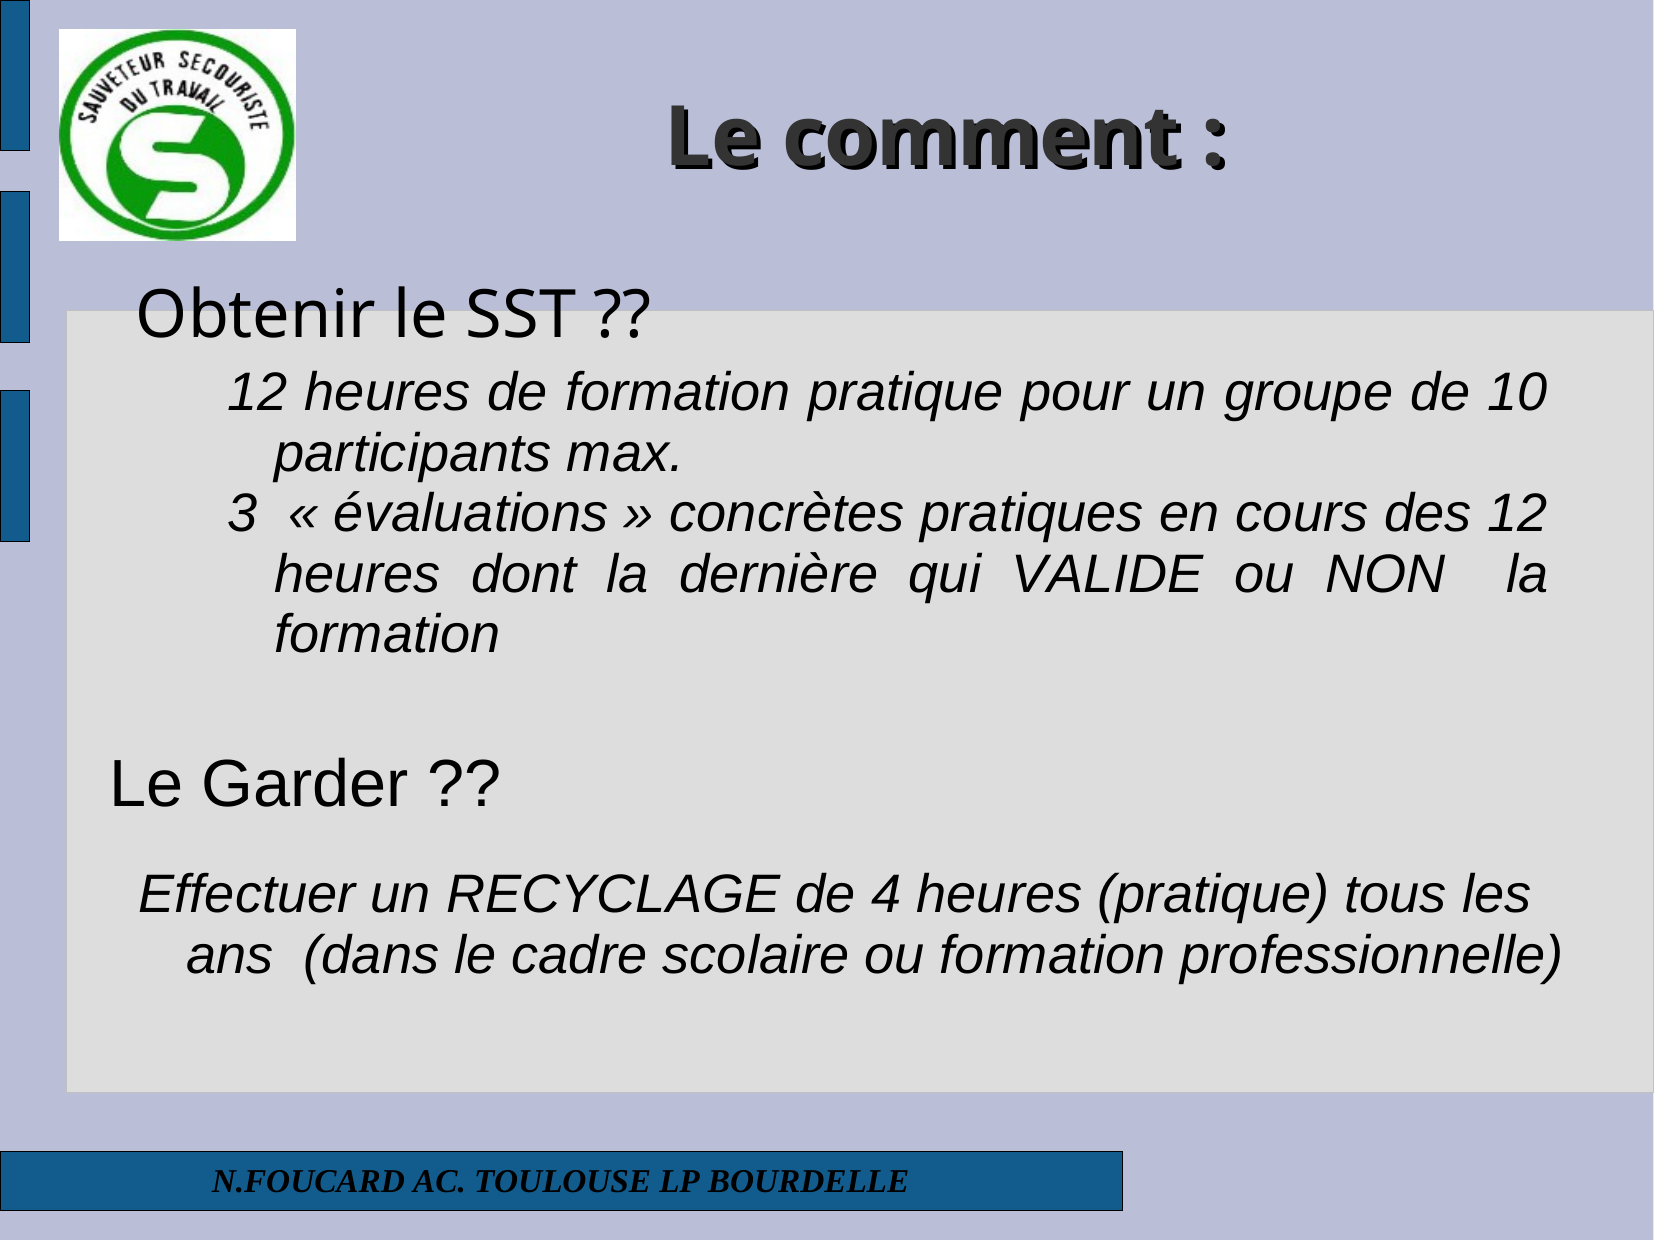

# Le comment :
Obtenir le SST ??
12 heures de formation pratique pour un groupe de 10 participants max.
3 « évaluations » concrètes pratiques en cours des 12 heures dont la dernière qui VALIDE ou NON la formation
Le Garder ??
Effectuer un RECYCLAGE de 4 heures (pratique) tous les ans (dans le cadre scolaire ou formation professionnelle)